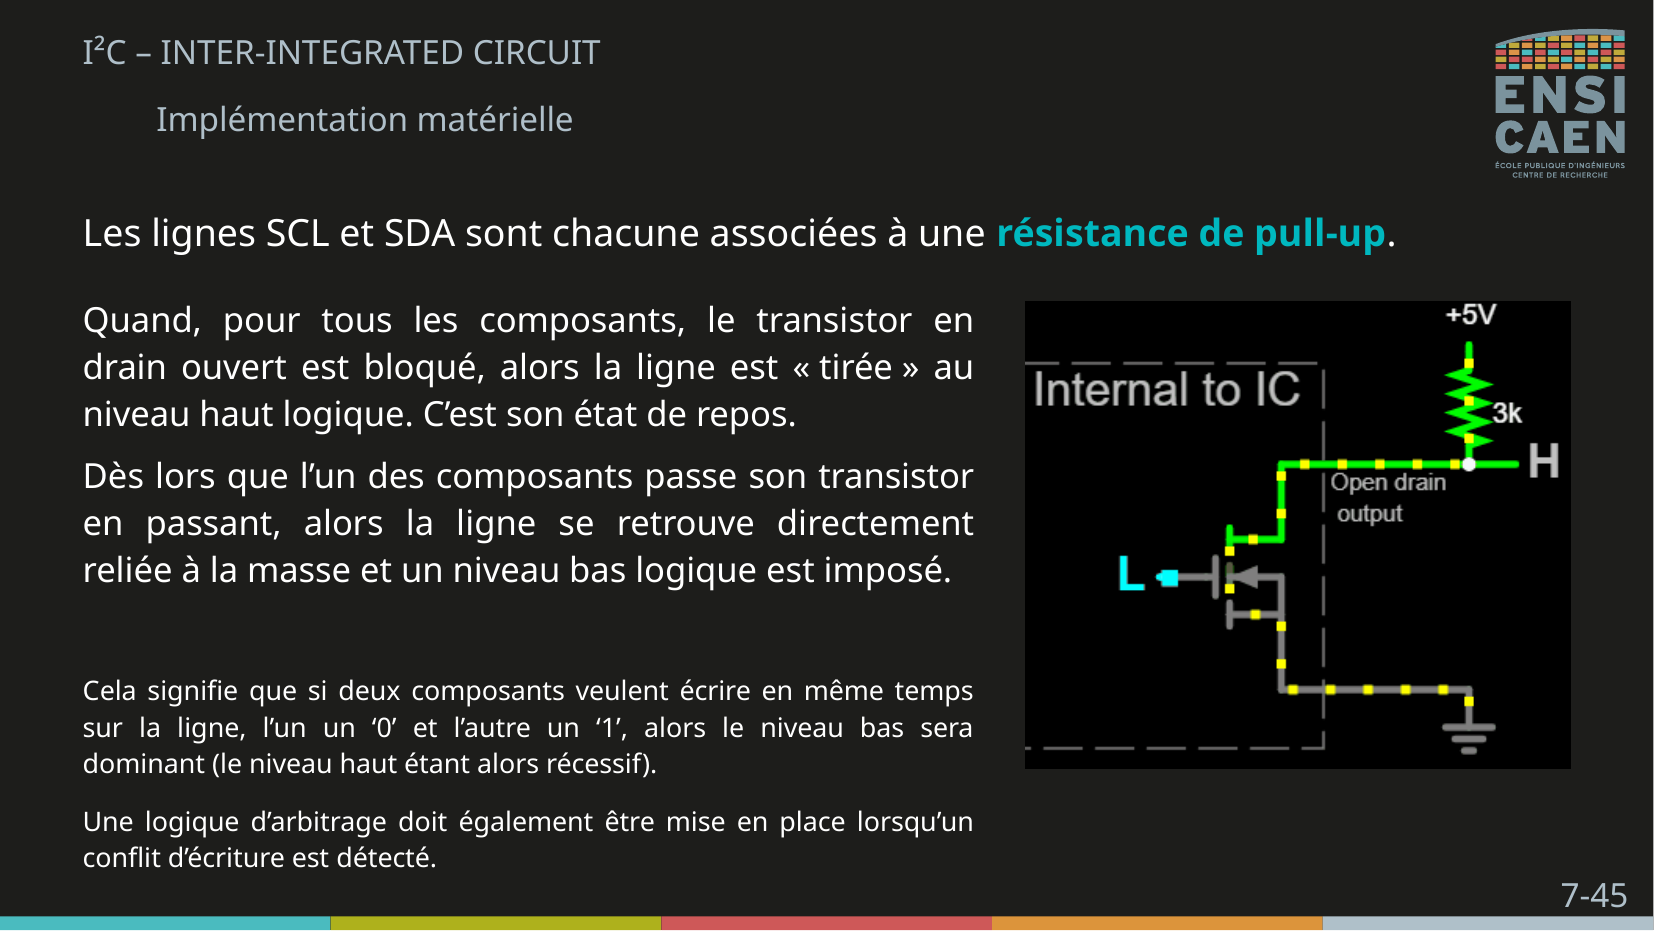

# I²C – INTER-INTEGRATED CIRCUIT Implémentation matérielle
Les lignes SCL et SDA sont chacune associées à une résistance de pull-up.
Quand, pour tous les composants, le transistor en drain ouvert est bloqué, alors la ligne est « tirée » au niveau haut logique. C’est son état de repos.
Dès lors que l’un des composants passe son transistor en passant, alors la ligne se retrouve directement reliée à la masse et un niveau bas logique est imposé.
Cela signifie que si deux composants veulent écrire en même temps sur la ligne, l’un un ‘0’ et l’autre un ‘1’, alors le niveau bas sera dominant (le niveau haut étant alors récessif).
Une logique d’arbitrage doit également être mise en place lorsqu’un conflit d’écriture est détecté.